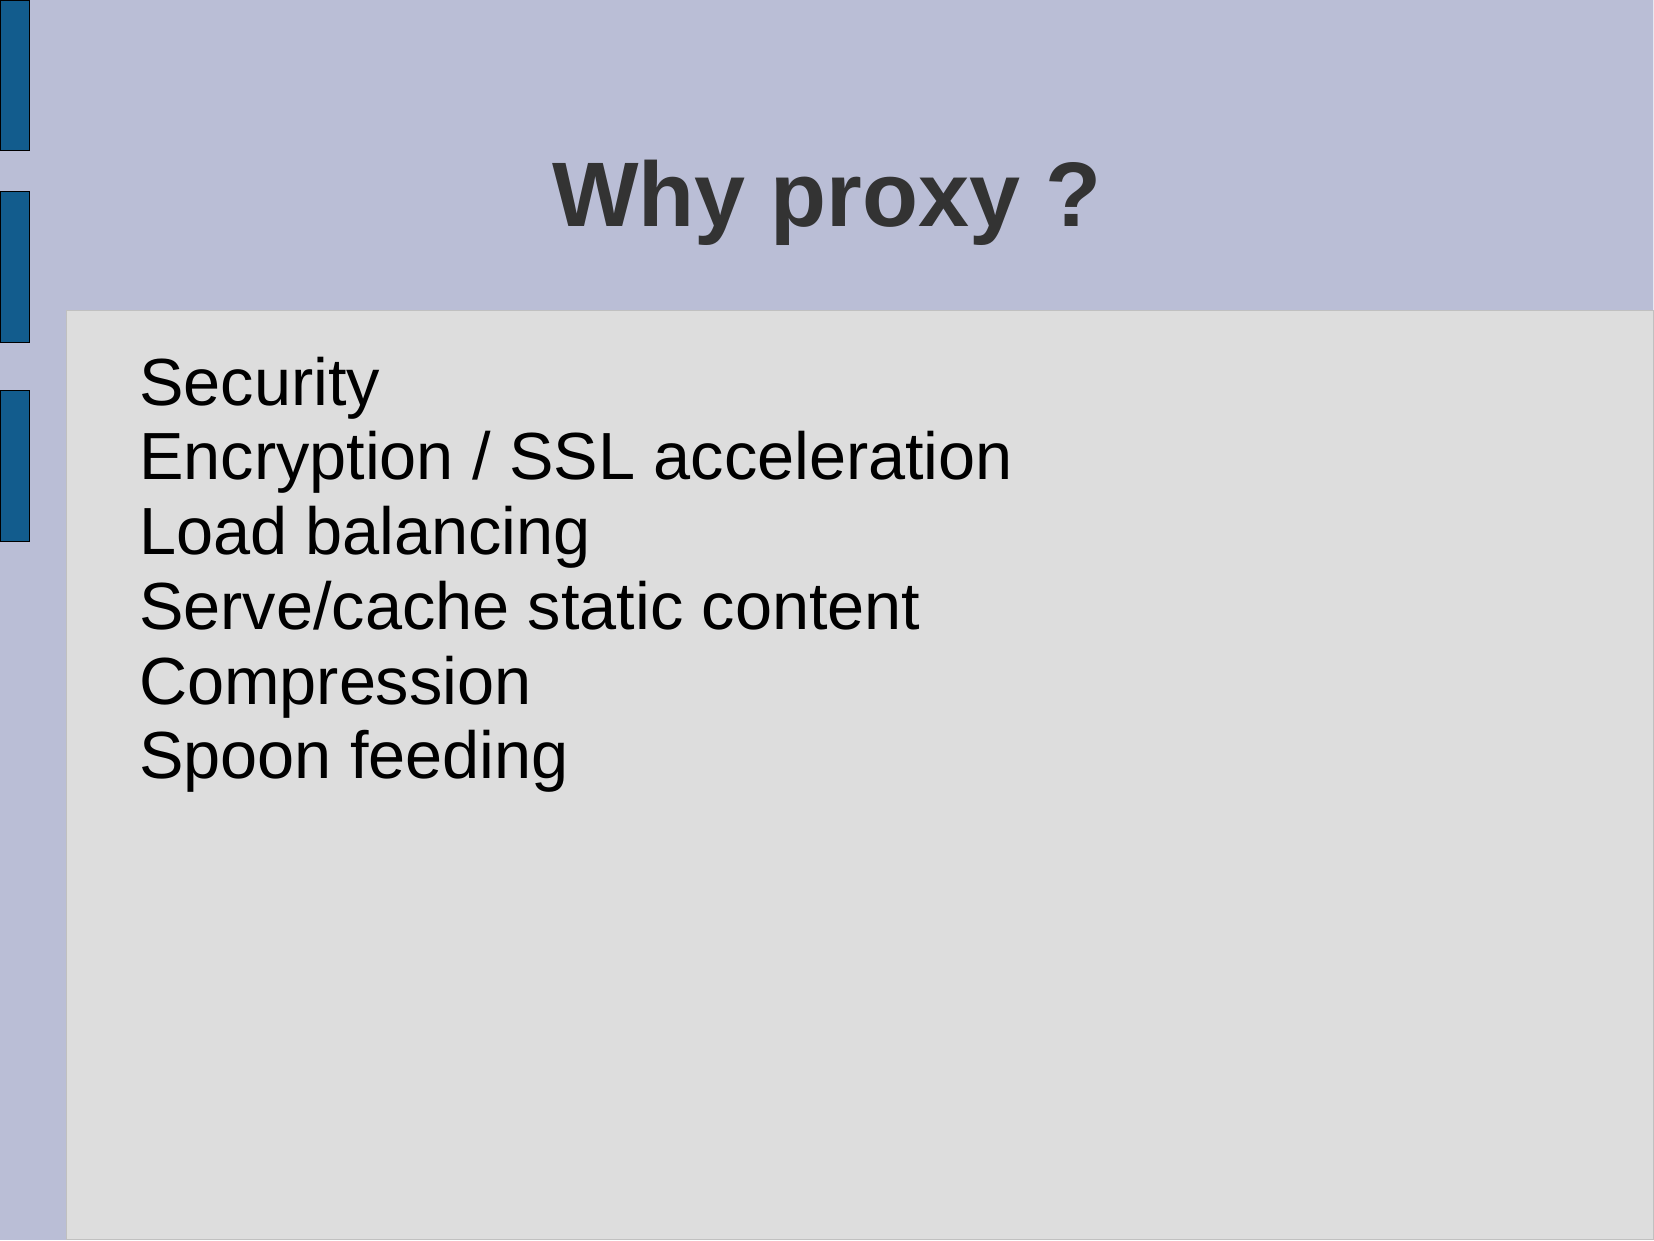

# Why proxy ?
Security
Encryption / SSL acceleration
Load balancing
Serve/cache static content
Compression
Spoon feeding